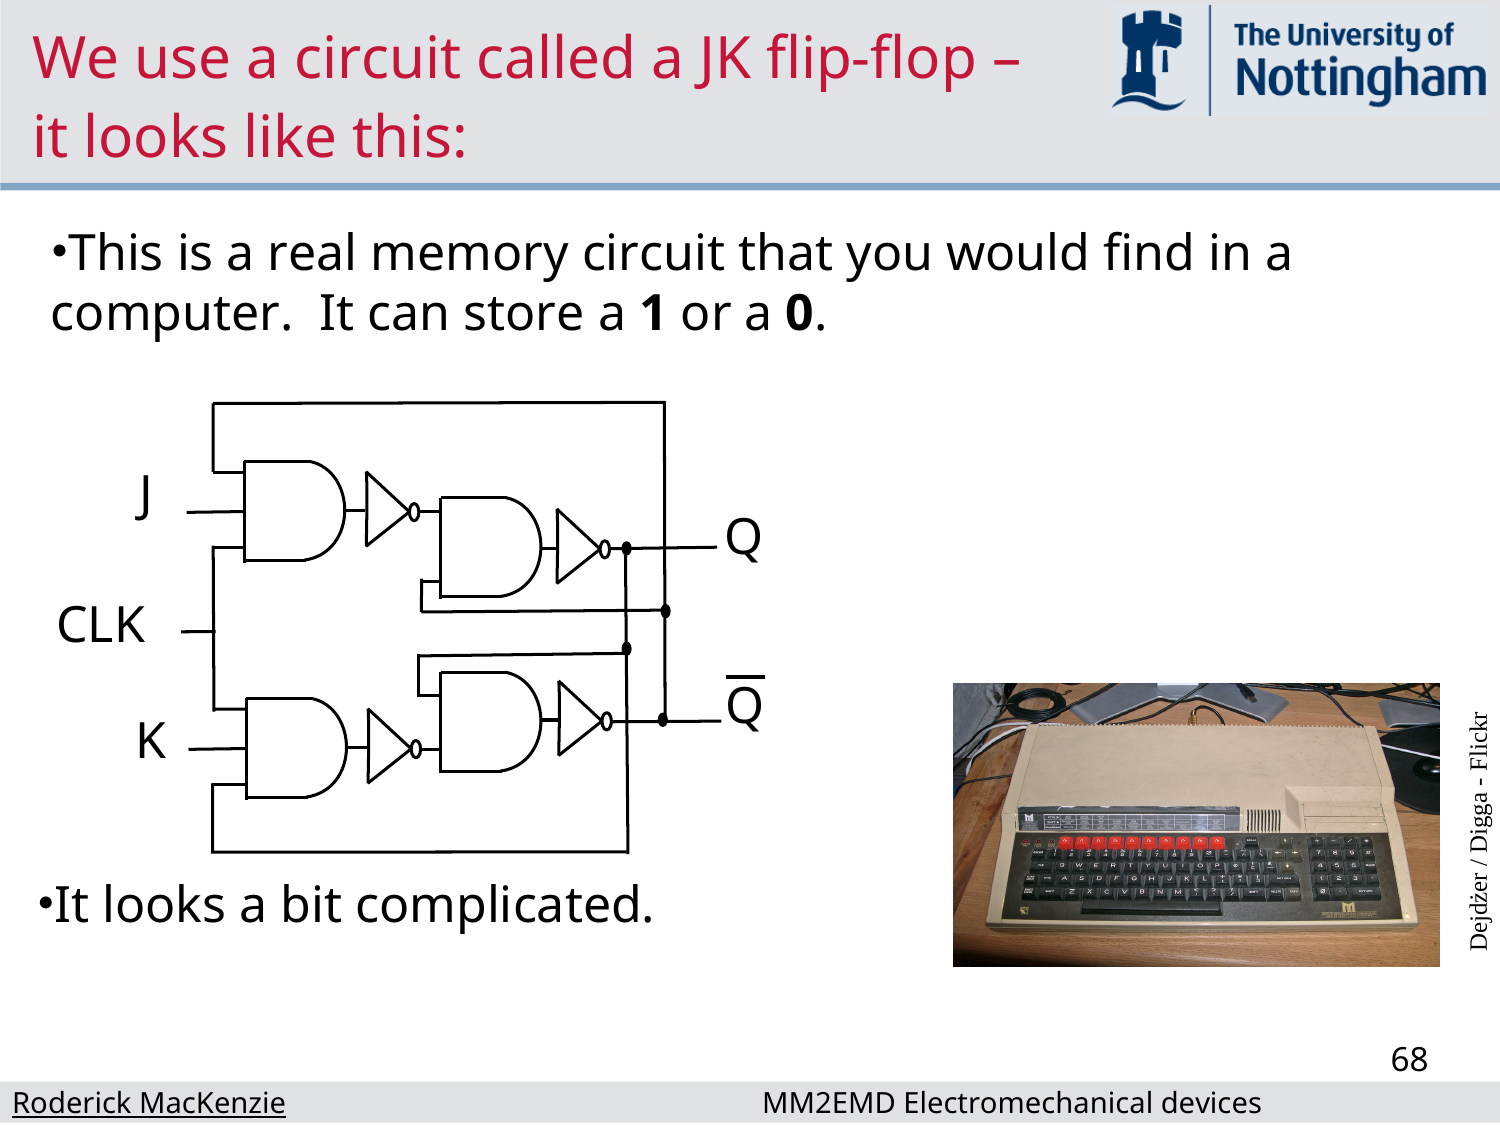

# We use a circuit called a JK flip-flop – it looks like this:
This is a real memory circuit that you would find in a computer. It can store a 1 or a 0.
J
Q
CLK
Q
K
Dejdżer / Digga - Flickr
It looks a bit complicated.